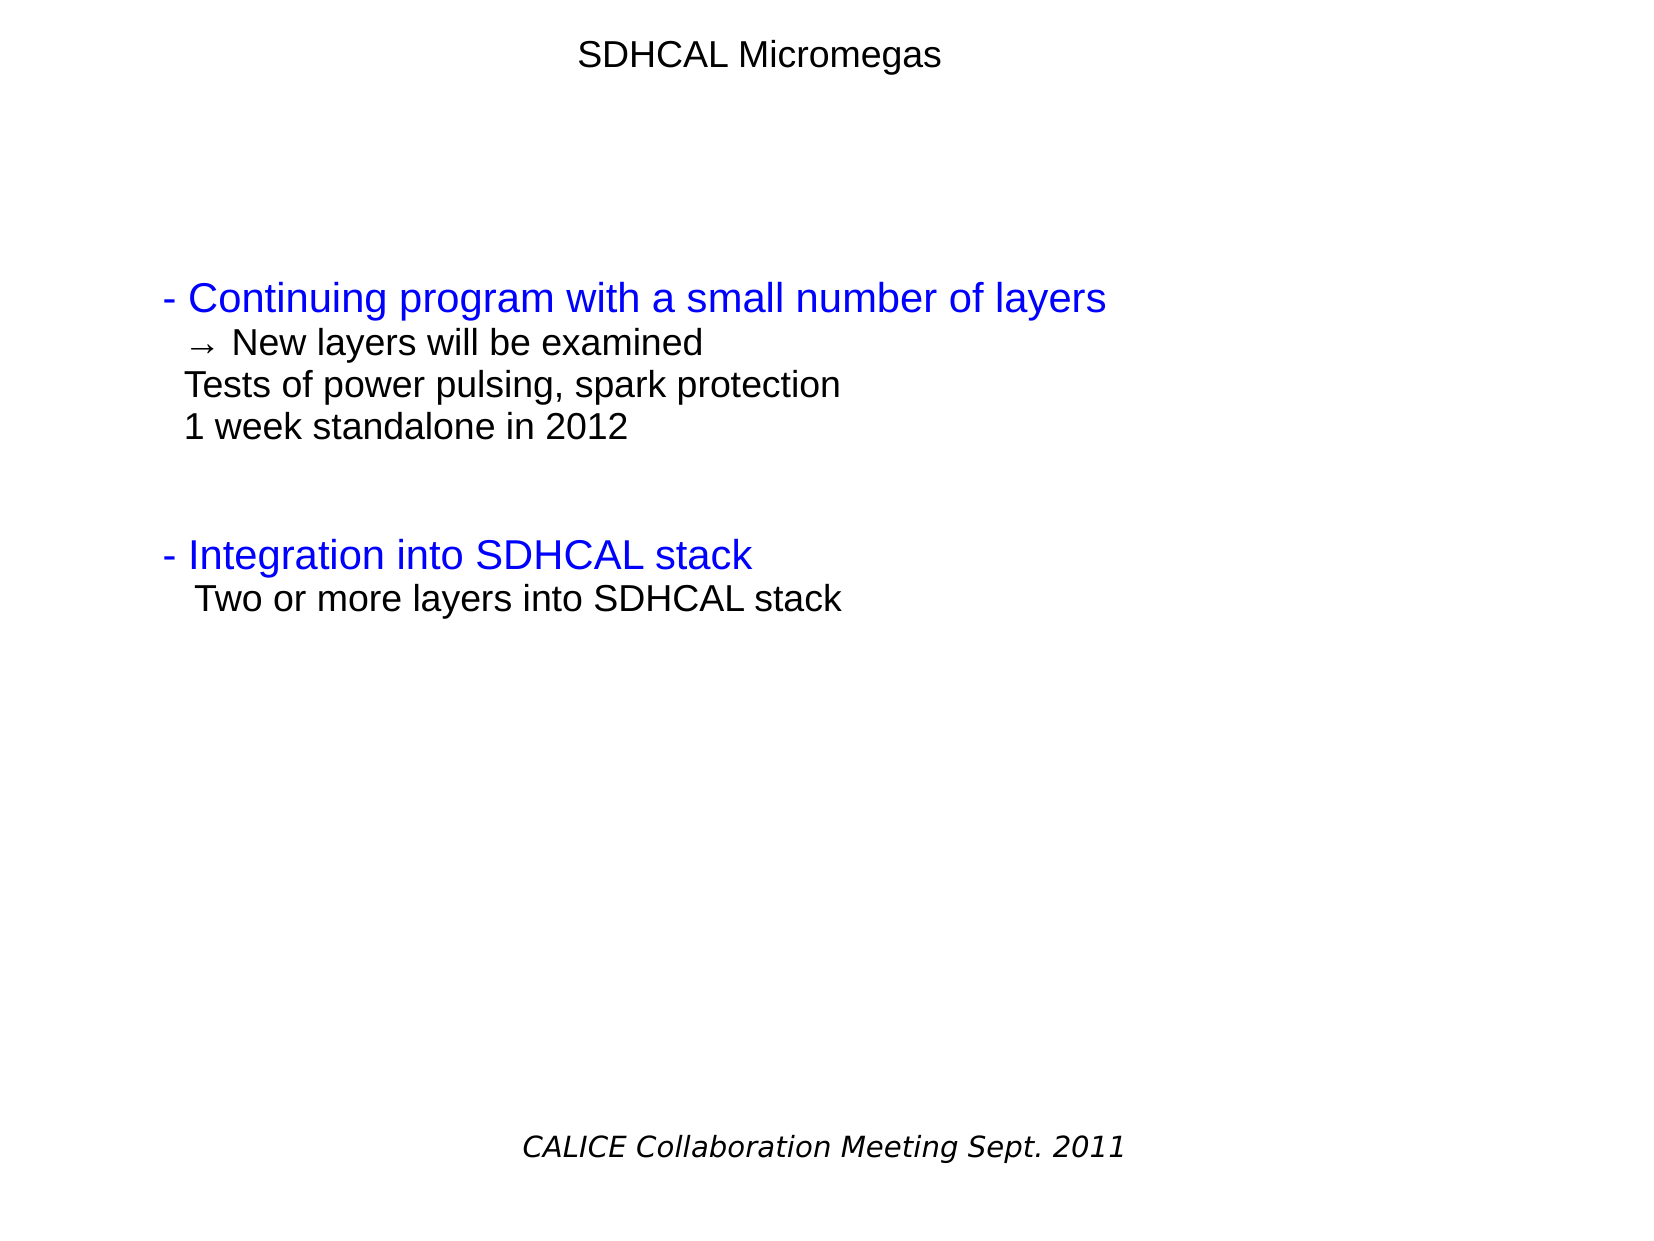

SDHCAL Micromegas
- Continuing program with a small number of layers
 → New layers will be examined
 Tests of power pulsing, spark protection
 1 week standalone in 2012
- Integration into SDHCAL stack
 Two or more layers into SDHCAL stack
CALICE Collaboration Meeting Sept. 2011